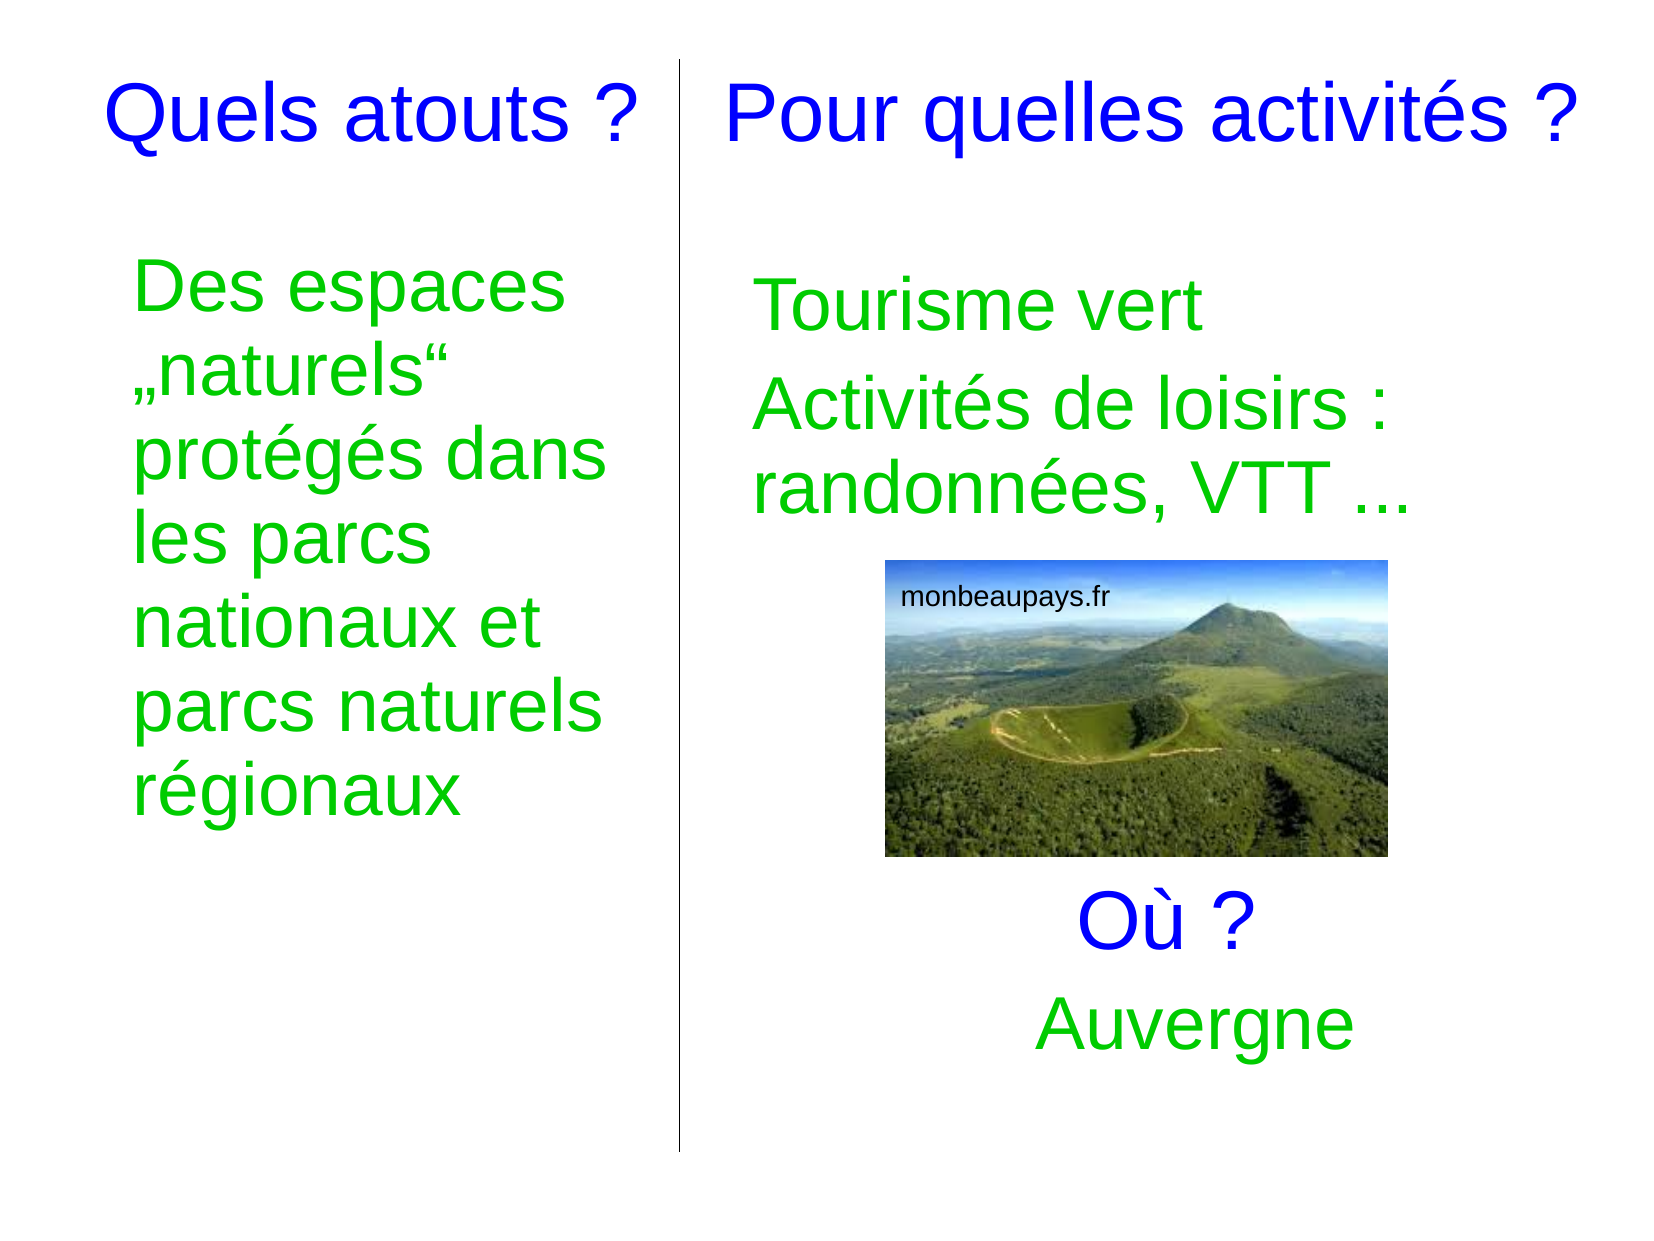

Quels atouts ?
Pour quelles activités ?
Des espaces „naturels“ protégés dans les parcs nationaux et parcs naturels régionaux
Tourisme vert
Activités de loisirs : randonnées, VTT ...
monbeaupays.fr
Où ?
Auvergne